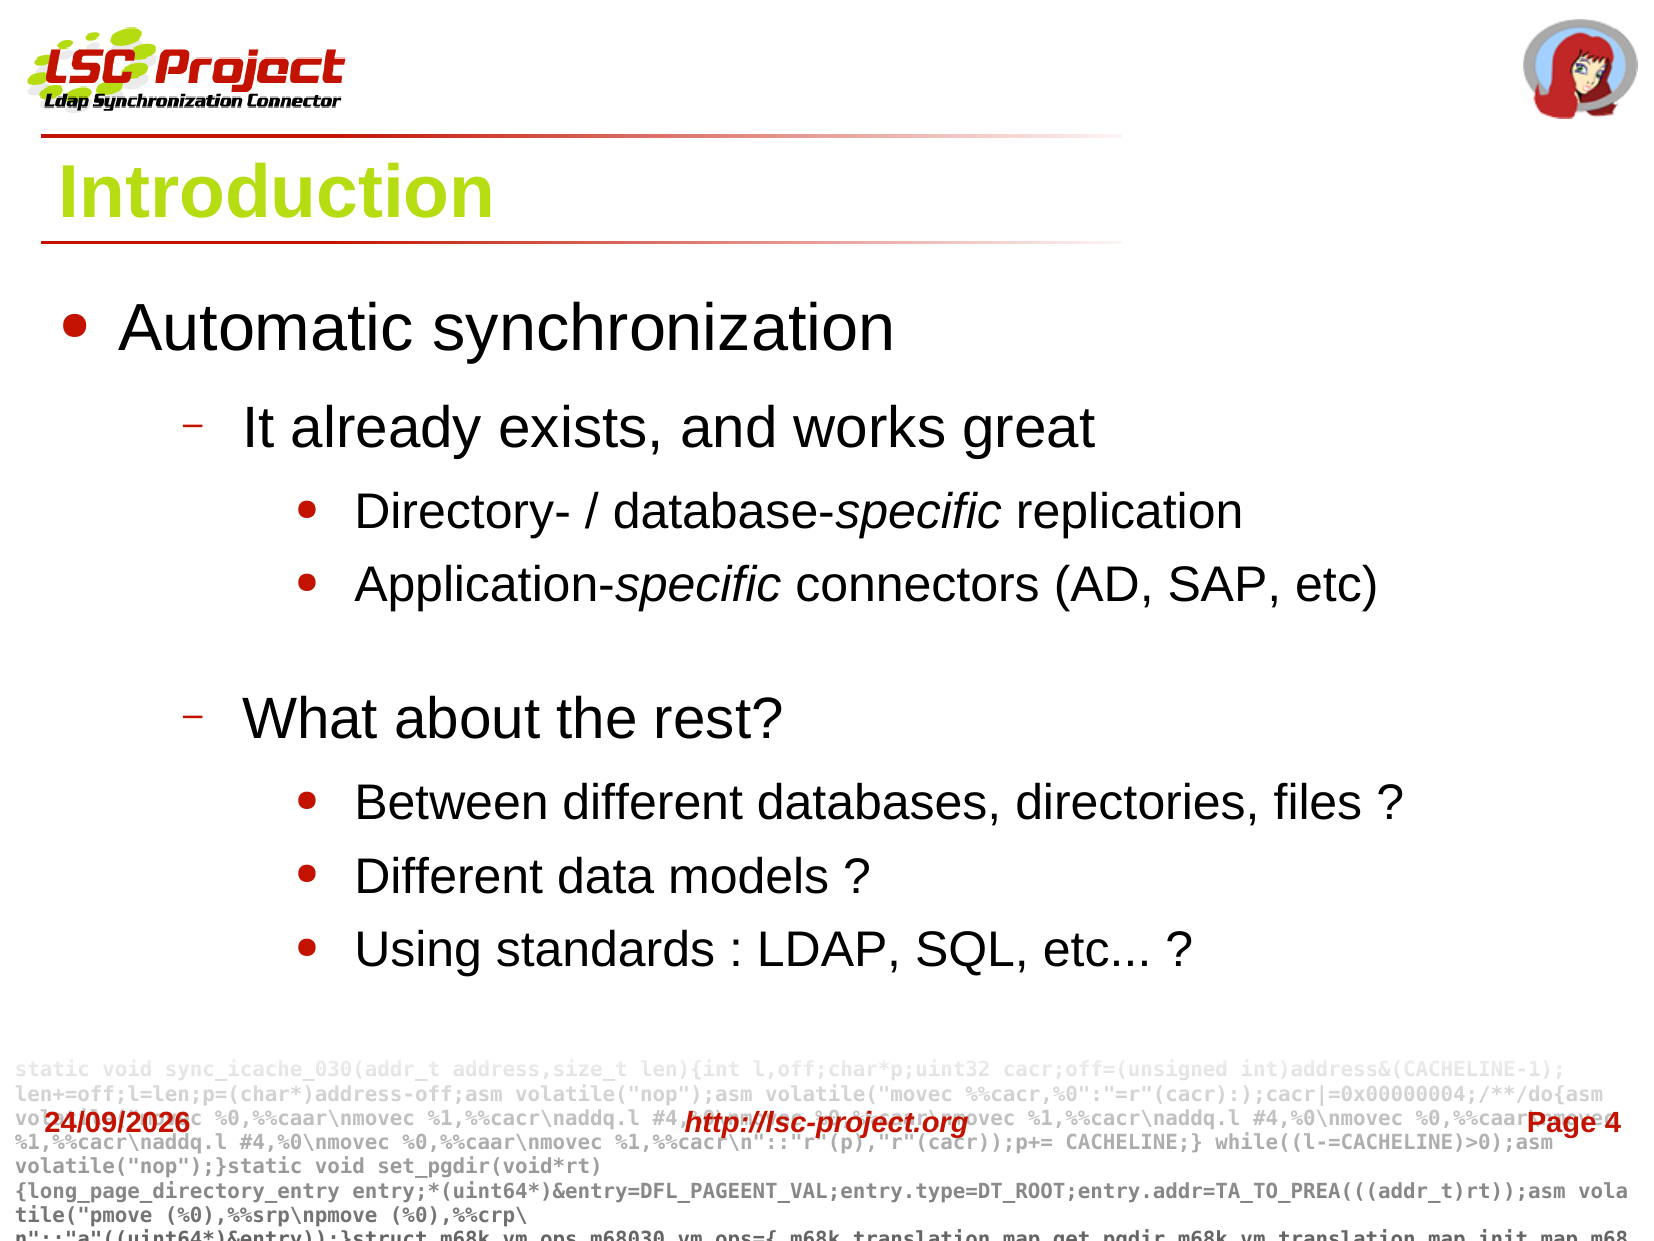

# Introduction
Automatic synchronization
It already exists, and works great
Directory- / database-specific replication
Application-specific connectors (AD, SAP, etc)
What about the rest?
Between different databases, directories, files ?
Different data models ?
Using standards : LDAP, SQL, etc... ?